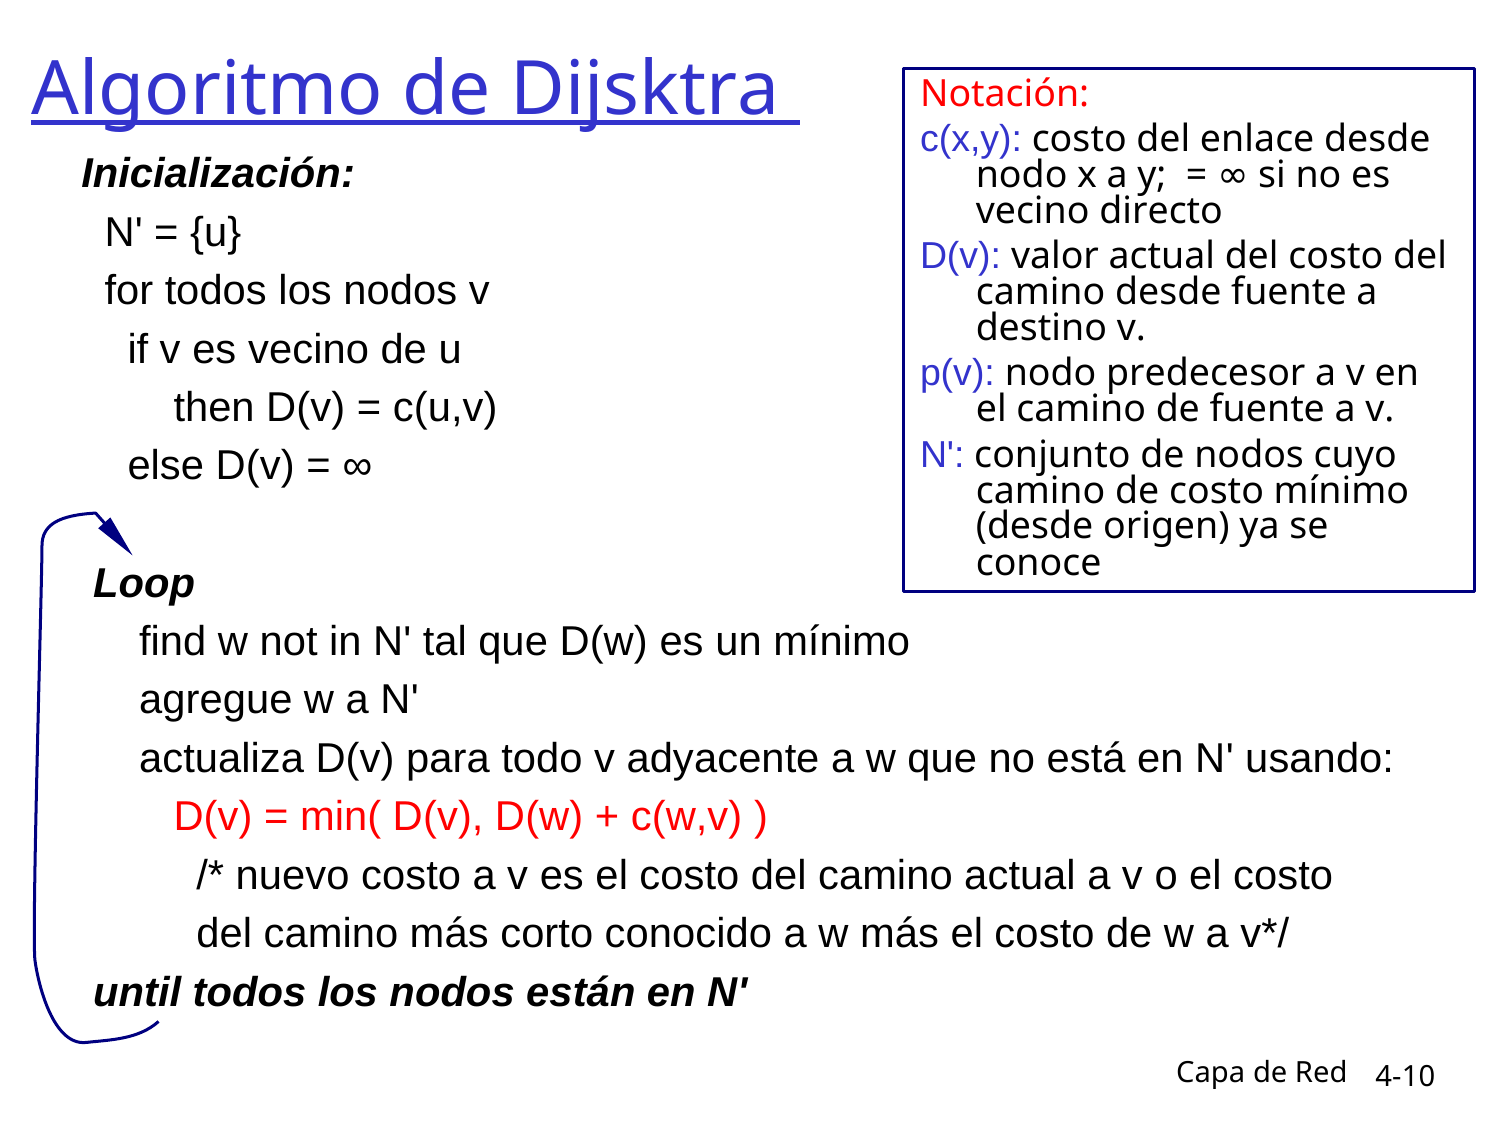

# Algoritmo de Dijsktra
Notación:
c(x,y): costo del enlace desde nodo x a y; = ∞ si no es vecino directo
D(v): valor actual del costo del camino desde fuente a destino v.
p(v): nodo predecesor a v en el camino de fuente a v.
N': conjunto de nodos cuyo camino de costo mínimo (desde origen) ya se conoce
Inicialización:
 N' = {u}
 for todos los nodos v
 if v es vecino de u
 then D(v) = c(u,v)
 else D(v) = ∞
 Loop
 find w not in N' tal que D(w) es un mínimo
 agregue w a N'
 actualiza D(v) para todo v adyacente a w que no está en N' usando:
 D(v) = min( D(v), D(w) + c(w,v) )
 /* nuevo costo a v es el costo del camino actual a v o el costo
 del camino más corto conocido a w más el costo de w a v*/
 until todos los nodos están en N'